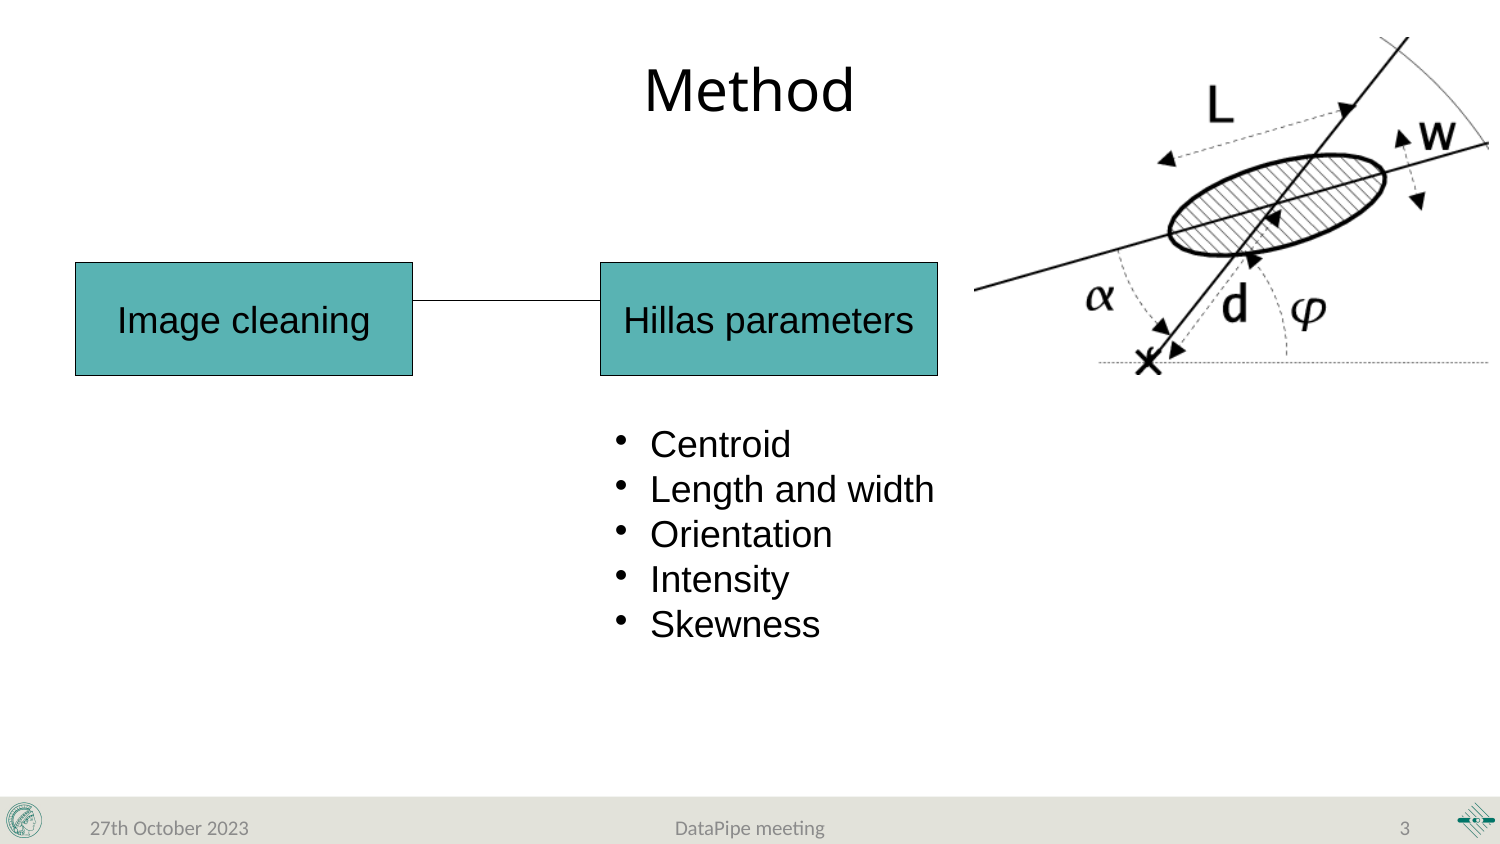

Method
Image cleaning
Hillas parameters
Centroid
Length and width
Orientation
Intensity
Skewness
27th October 2023
DataPipe meeting
3